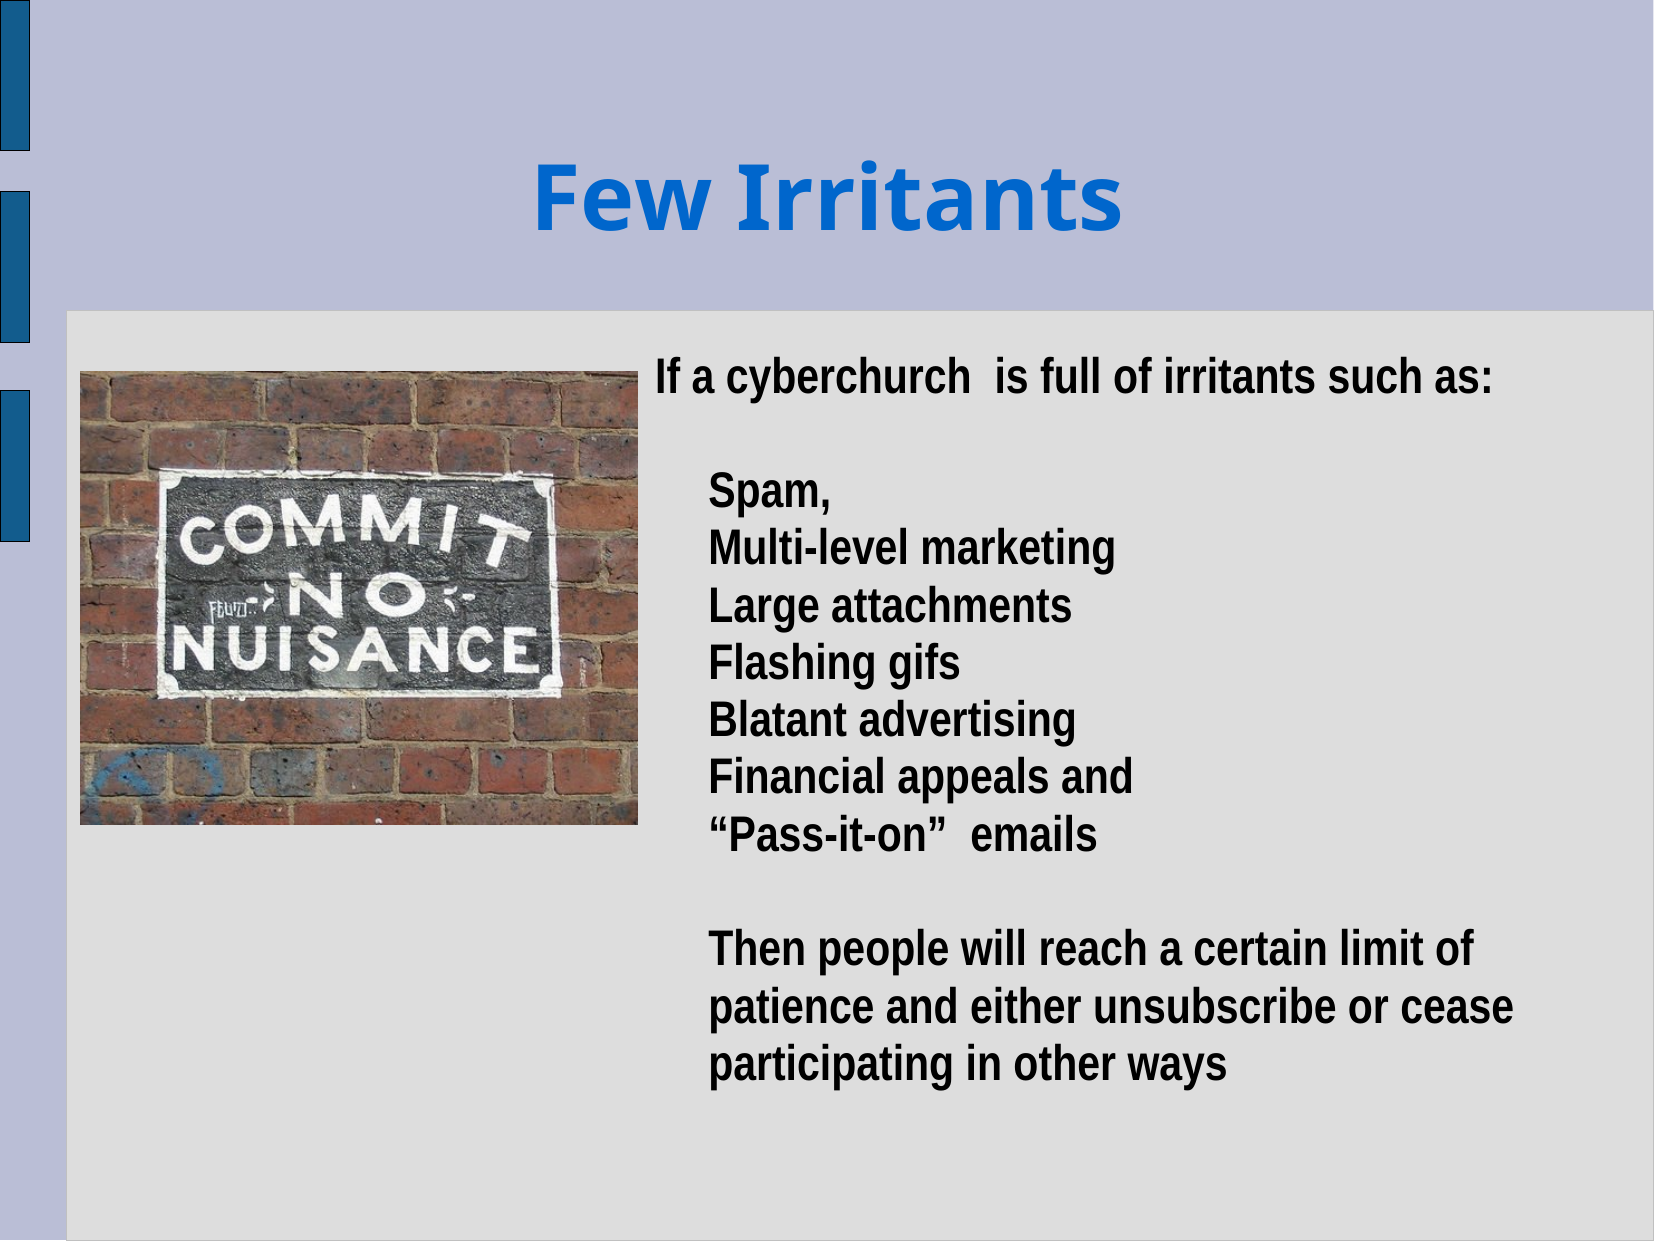

# Few Irritants
If a cyberchurch is full of irritants such as:
Spam,
Multi-level marketing
Large attachments
Flashing gifs
Blatant advertising
Financial appeals and
“Pass-it-on” emails
Then people will reach a certain limit of patience and either unsubscribe or cease participating in other ways